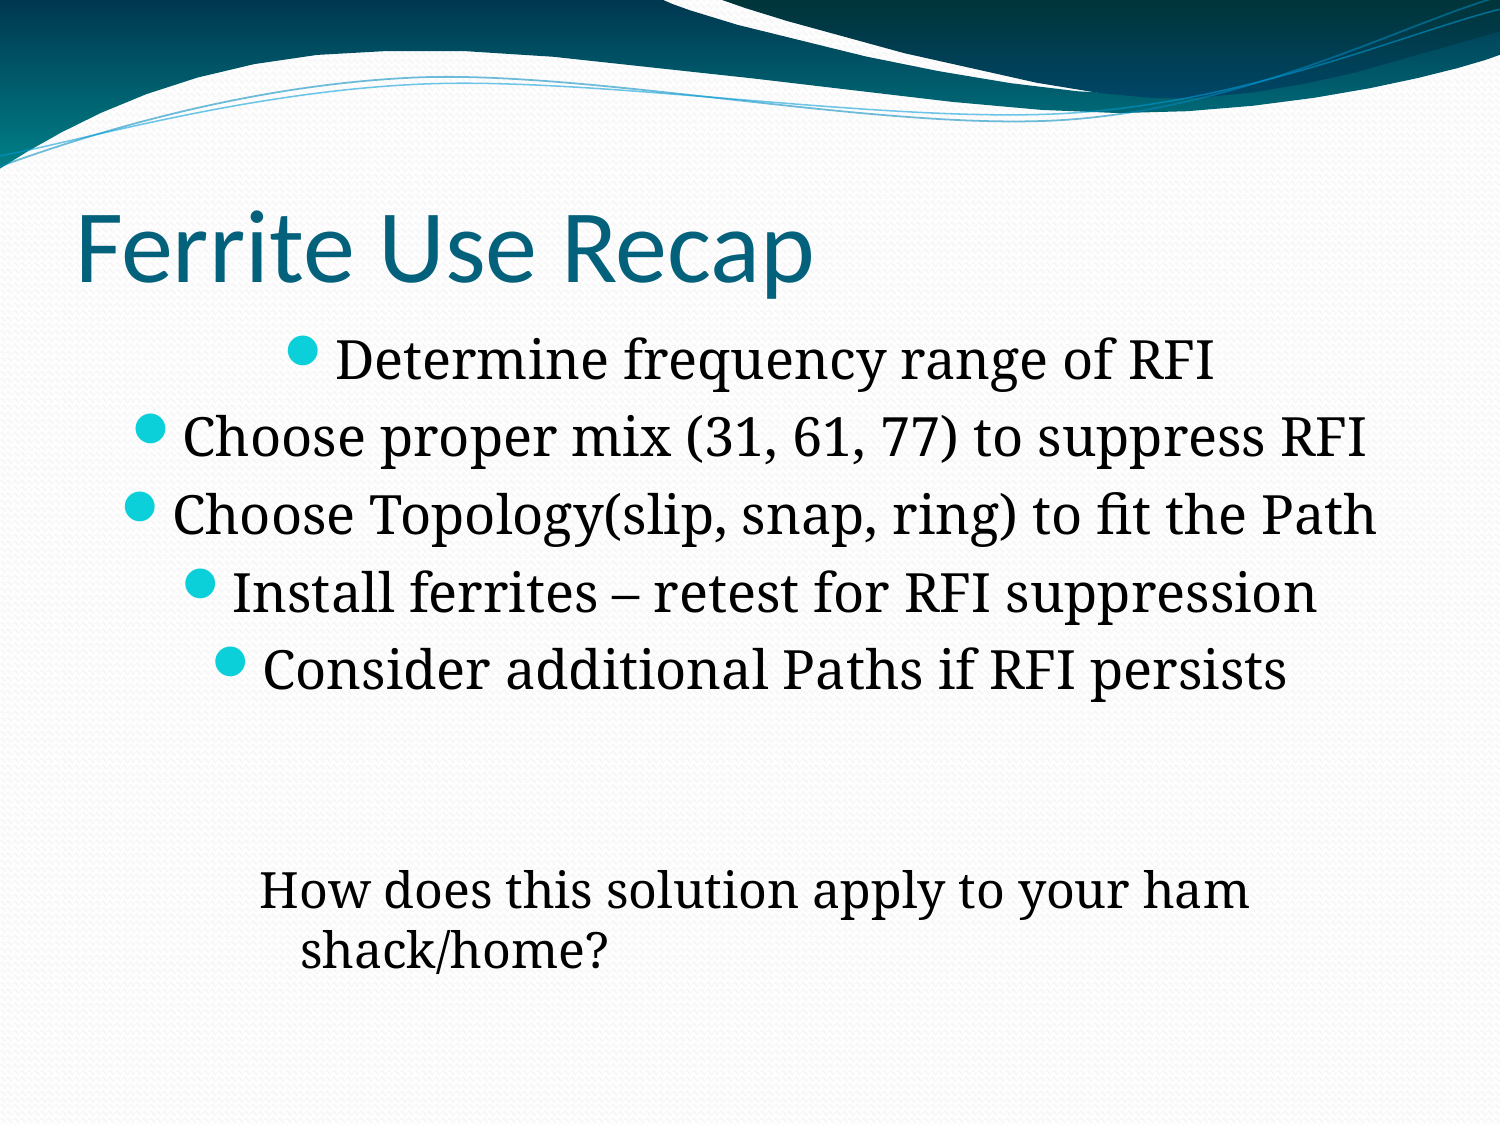

# Ferrite Use Recap
Determine frequency range of RFI
Choose proper mix (31, 61, 77) to suppress RFI
Choose Topology(slip, snap, ring) to fit the Path
Install ferrites – retest for RFI suppression
Consider additional Paths if RFI persists
How does this solution apply to your ham shack/home?